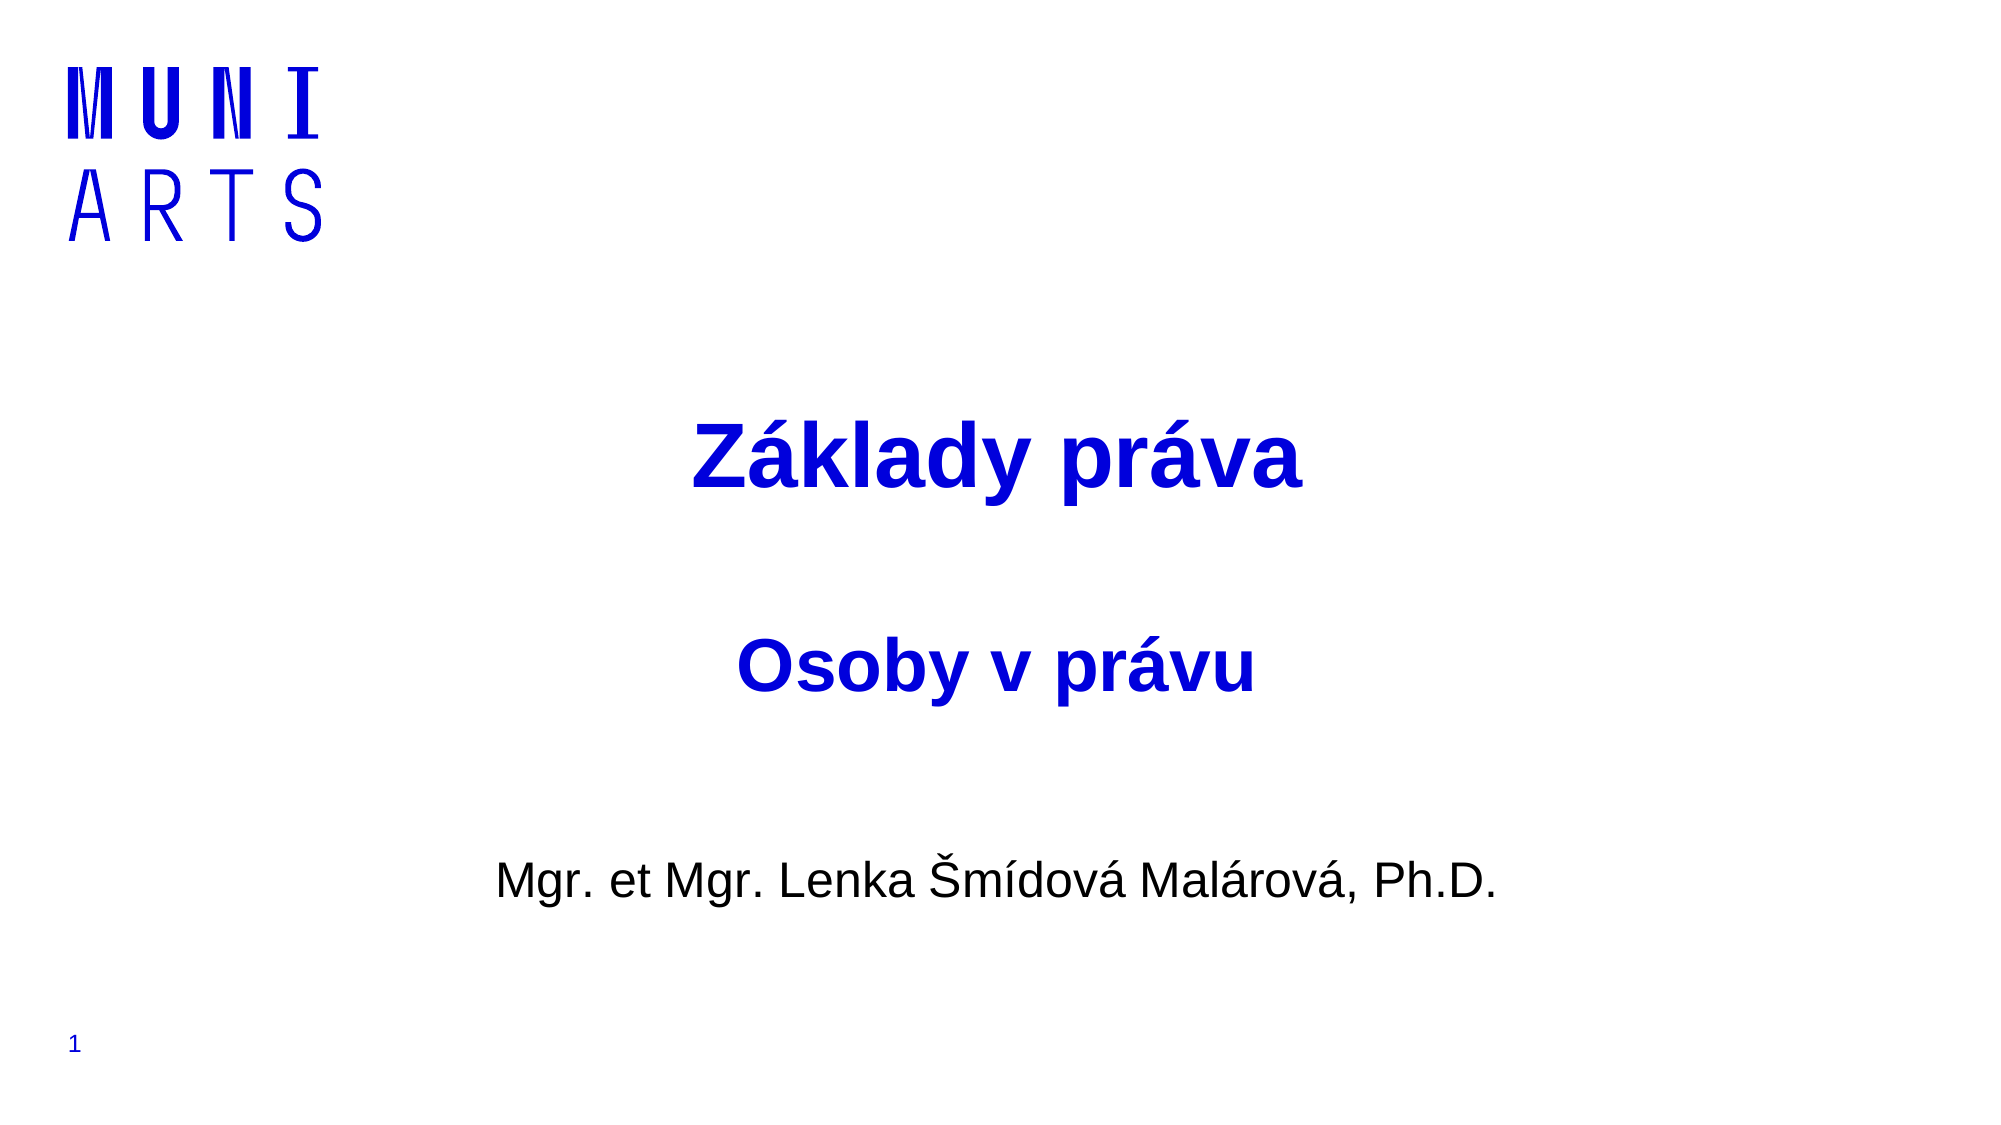

# Základy práva Osoby v právu
Mgr. et Mgr. Lenka Šmídová Malárová, Ph.D.